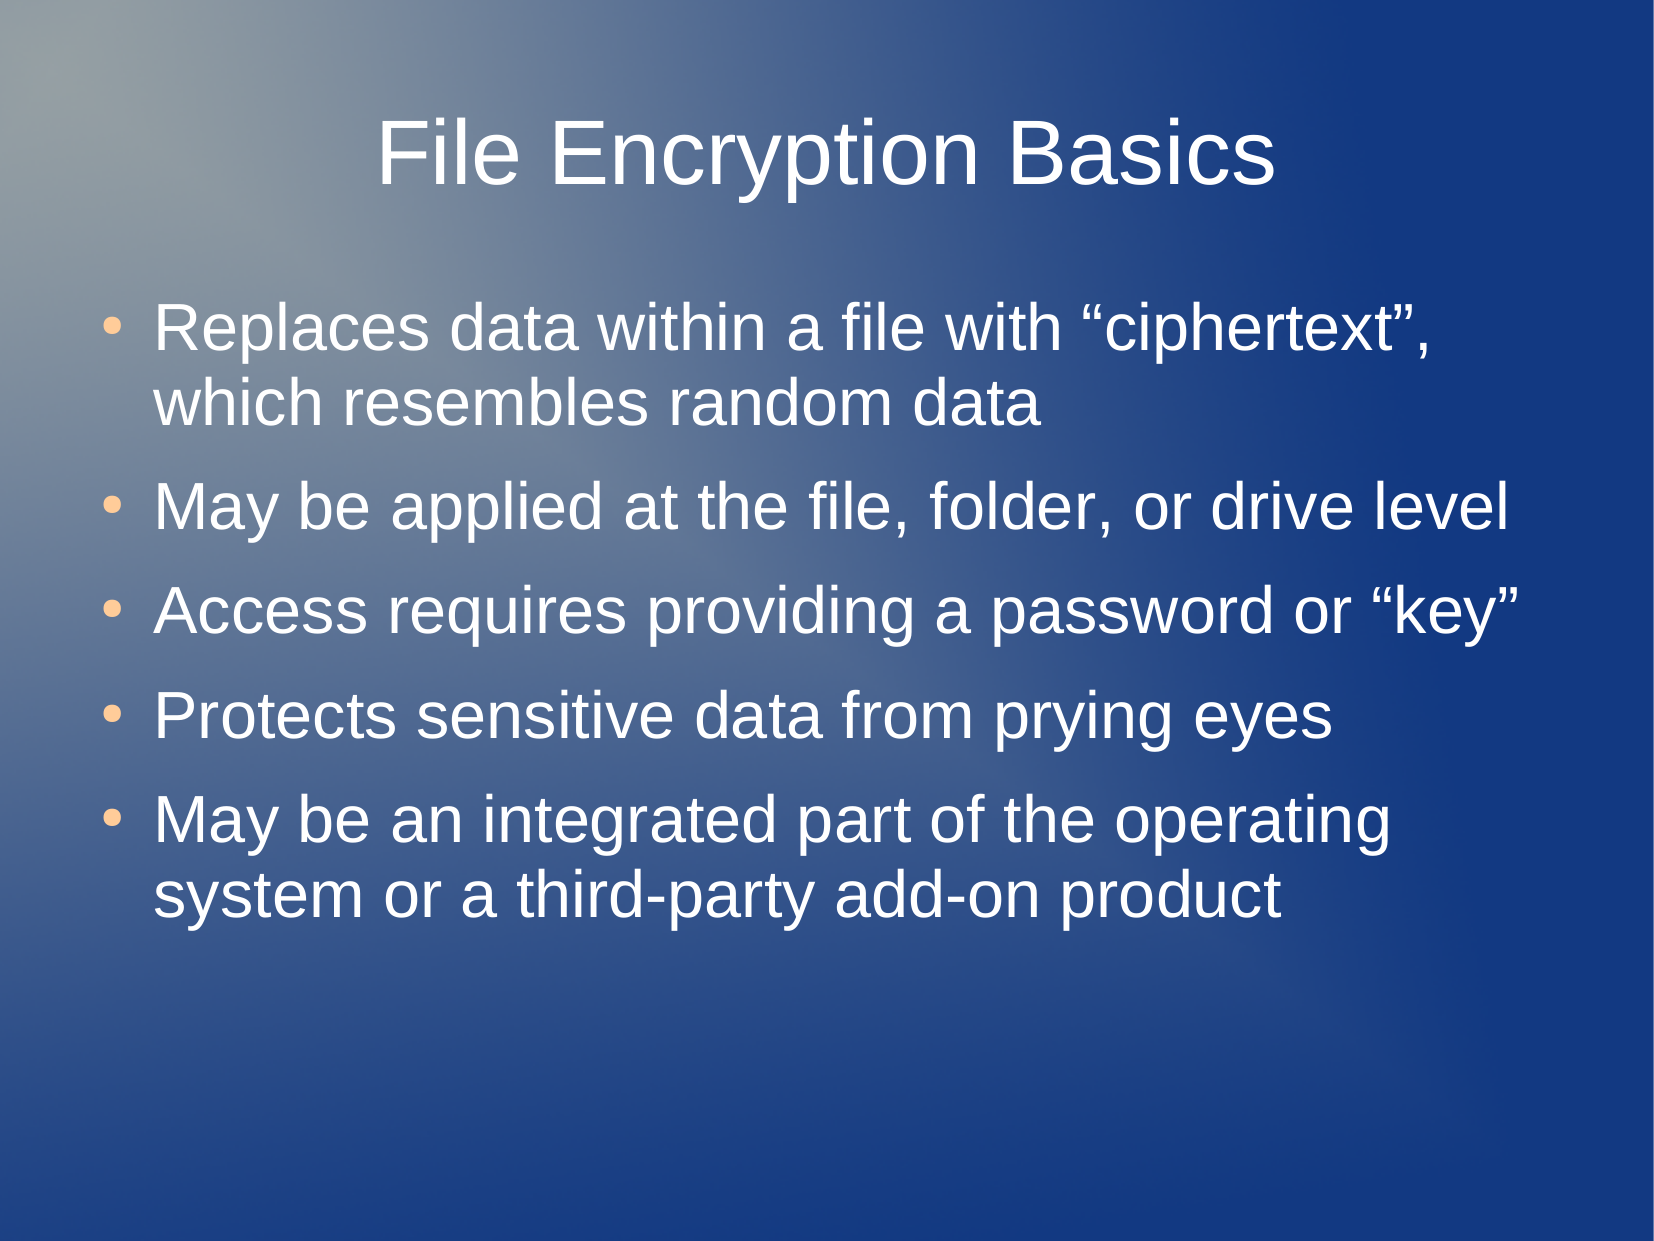

# File Encryption Basics
Replaces data within a file with “ciphertext”, which resembles random data
May be applied at the file, folder, or drive level
Access requires providing a password or “key”
Protects sensitive data from prying eyes
May be an integrated part of the operating system or a third-party add-on product